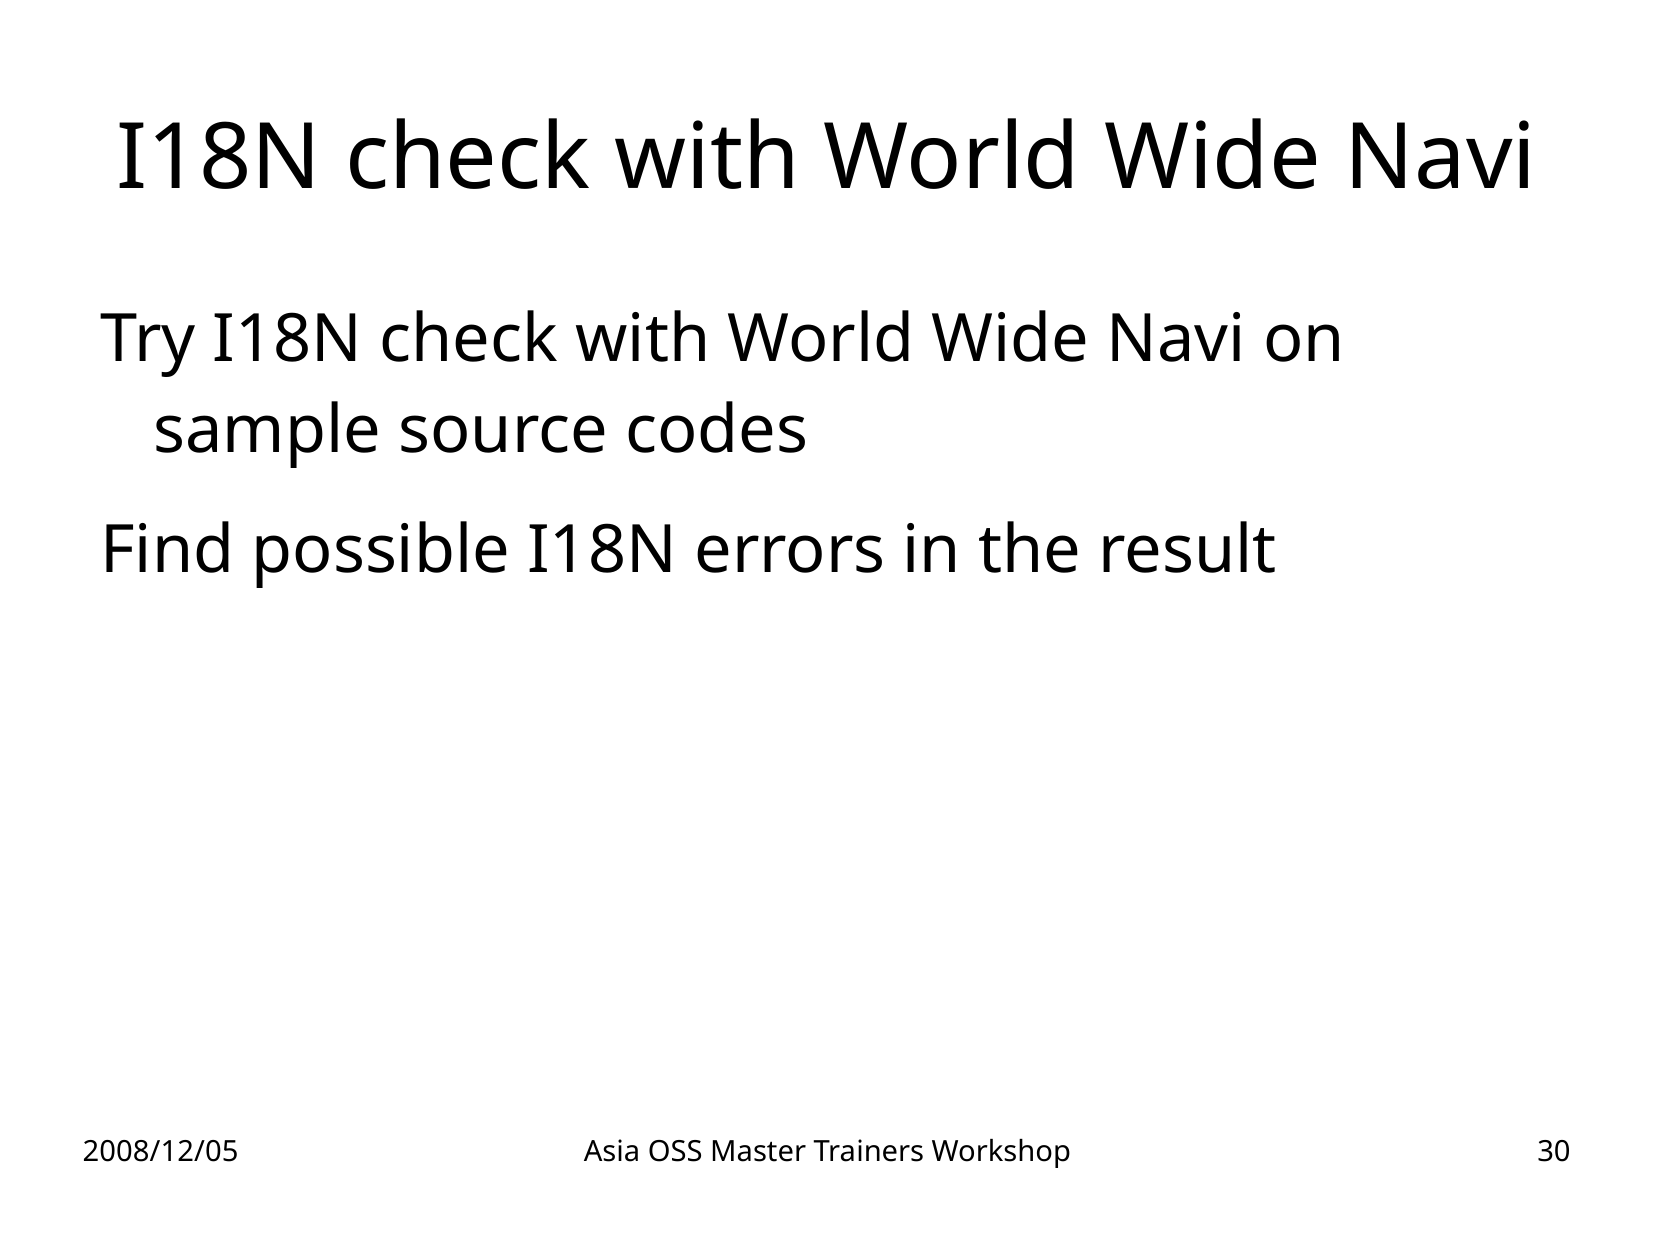

# I18N check with World Wide Navi
Try I18N check with World Wide Navi on sample source codes
Find possible I18N errors in the result
2008/12/05
Asia OSS Master Trainers Workshop
30